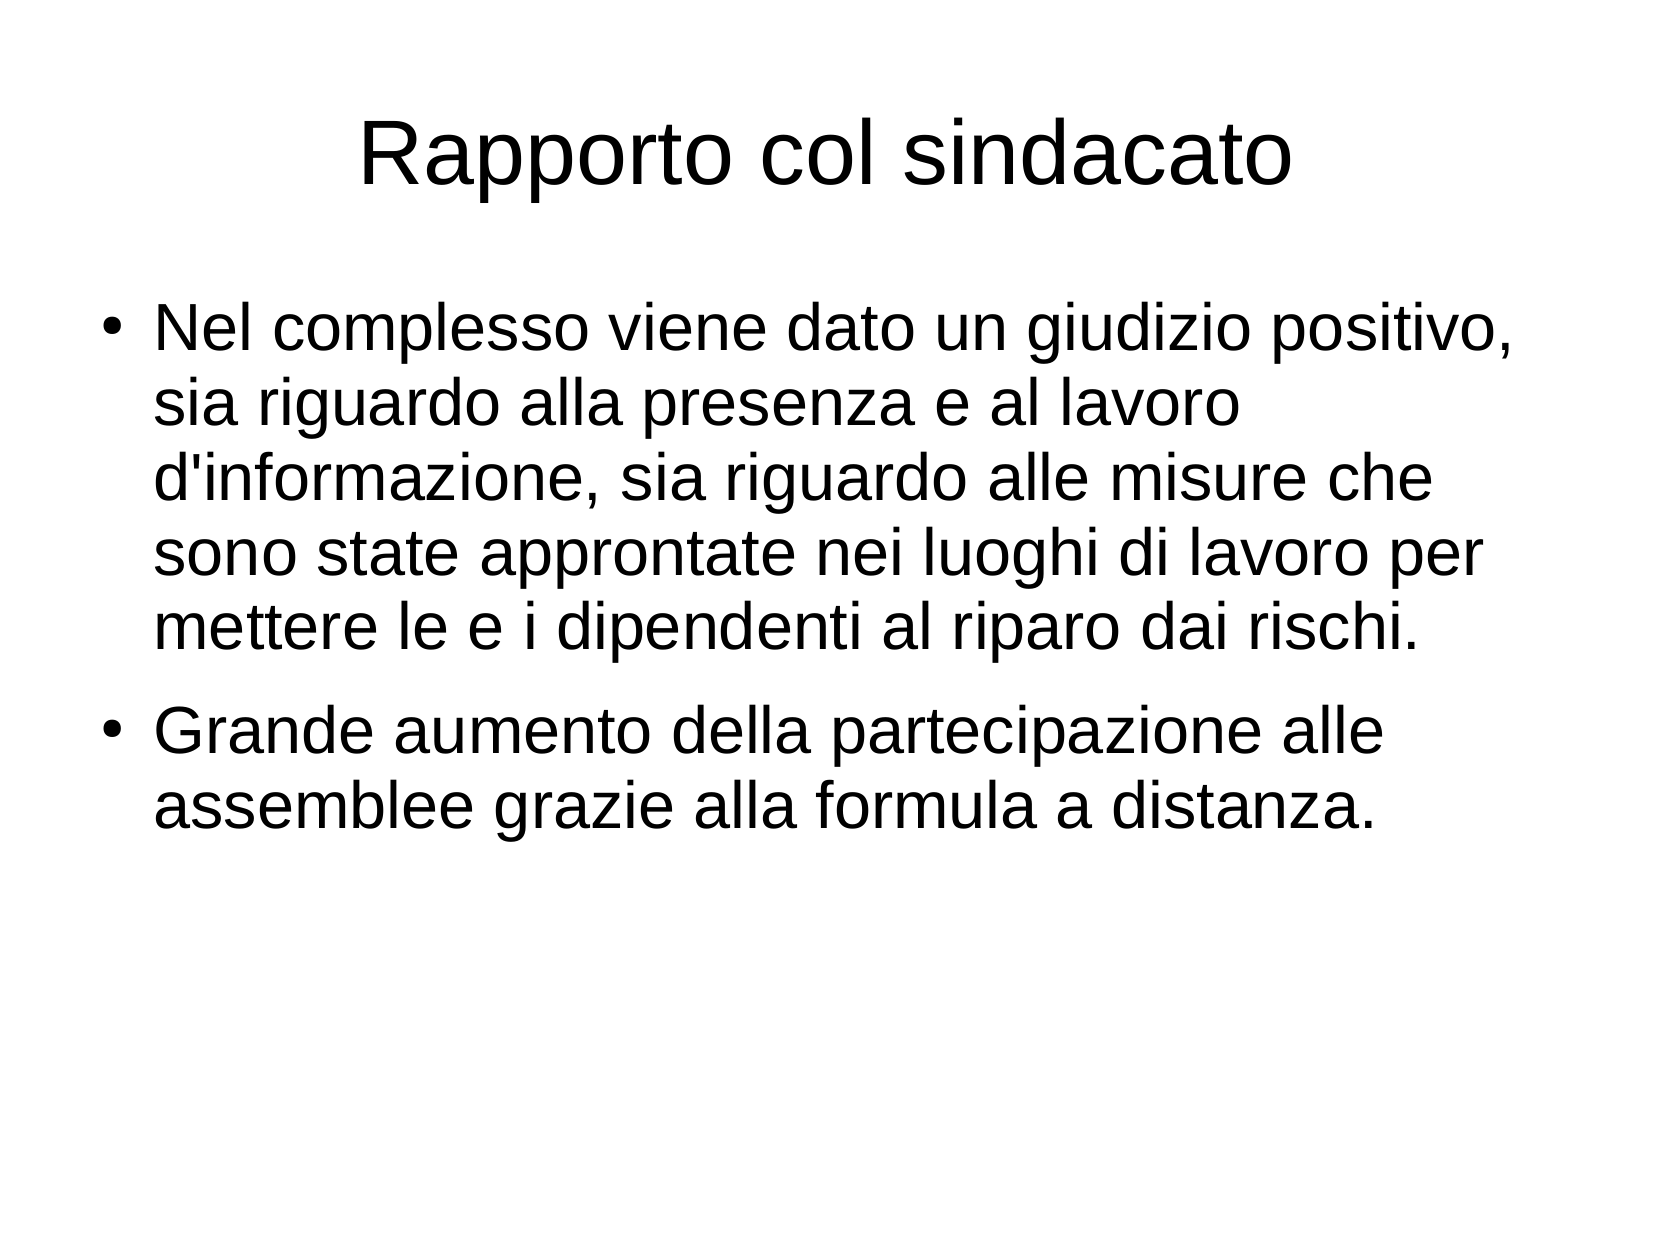

# Rapporto col sindacato
Nel complesso viene dato un giudizio positivo, sia riguardo alla presenza e al lavoro d'informazione, sia riguardo alle misure che sono state approntate nei luoghi di lavoro per mettere le e i dipendenti al riparo dai rischi.
Grande aumento della partecipazione alle assemblee grazie alla formula a distanza.